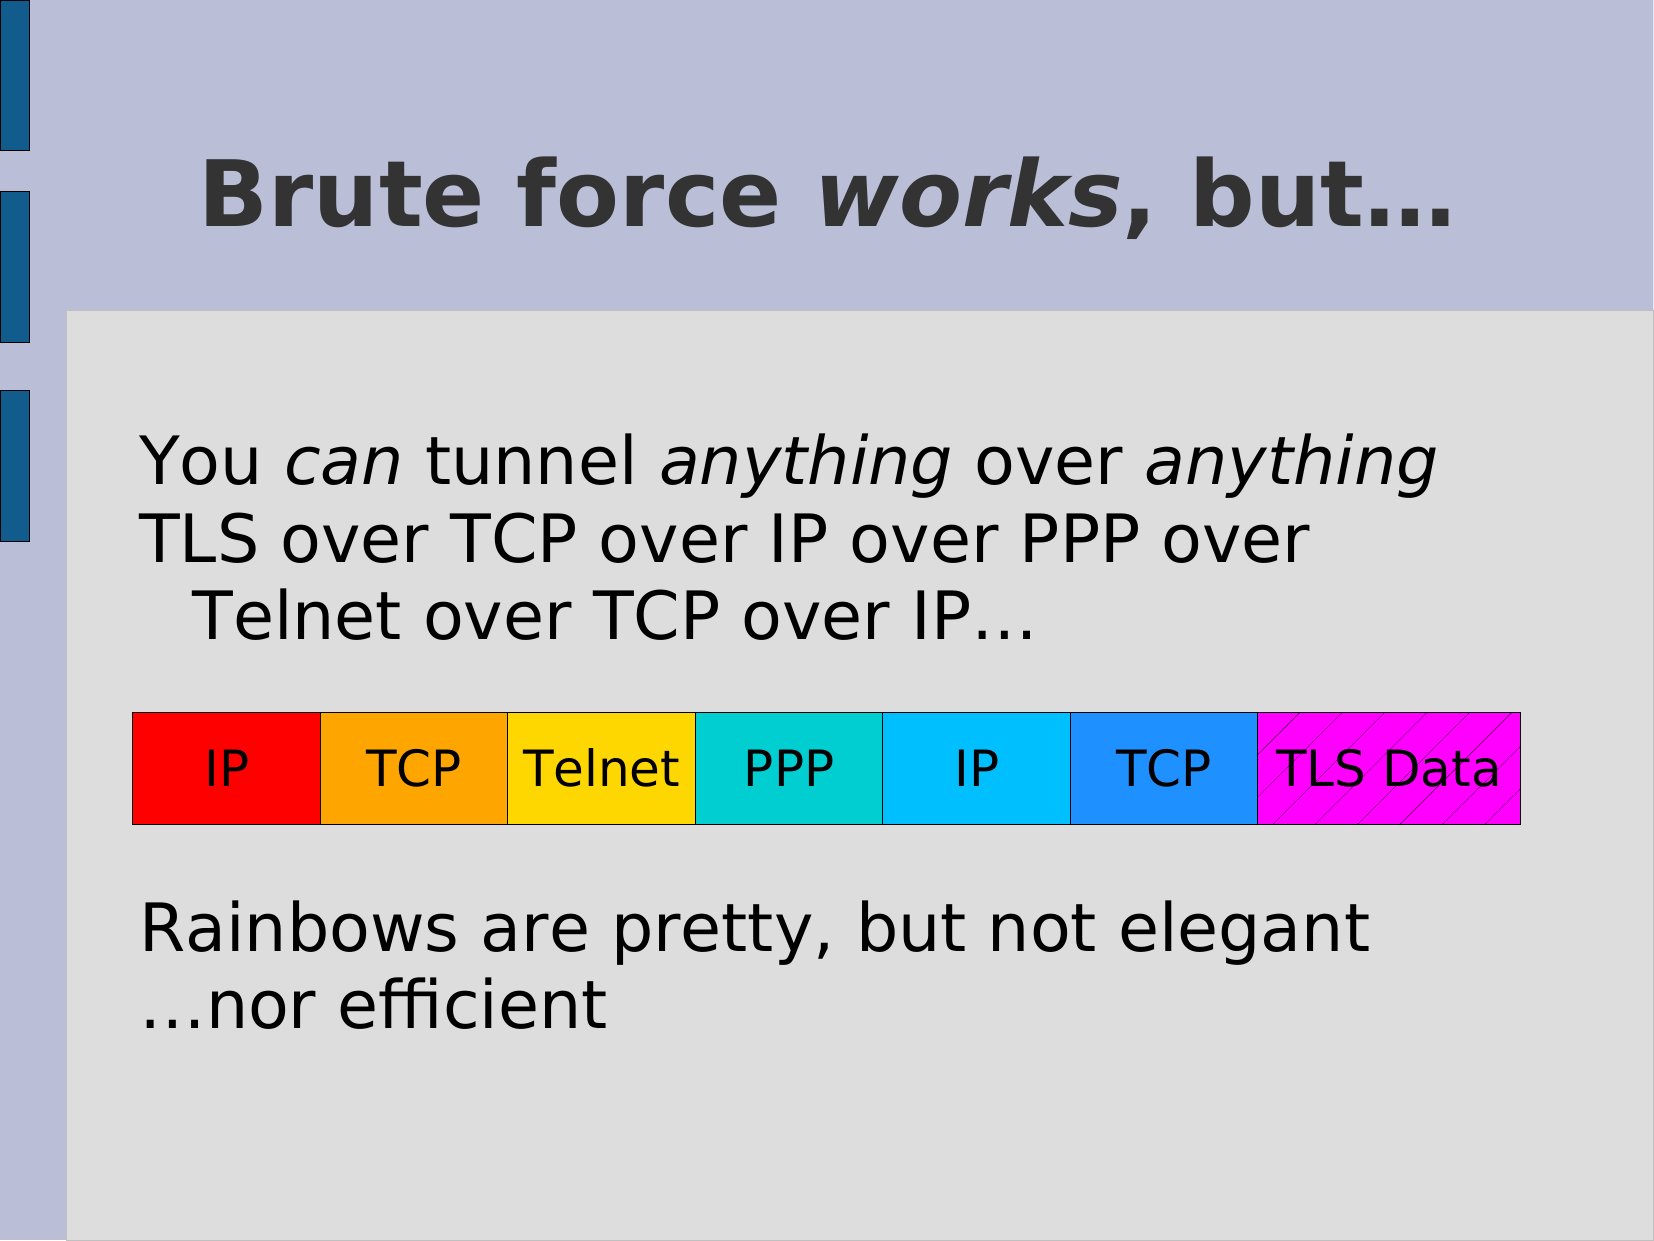

# Brute force works, but…
You can tunnel anything over anything
TLS over TCP over IP over PPP over Telnet over TCP over IP…
Rainbows are pretty, but not elegant
…nor efficient
IP
TCP
Telnet
PPP
IP
TCP
TLS Data